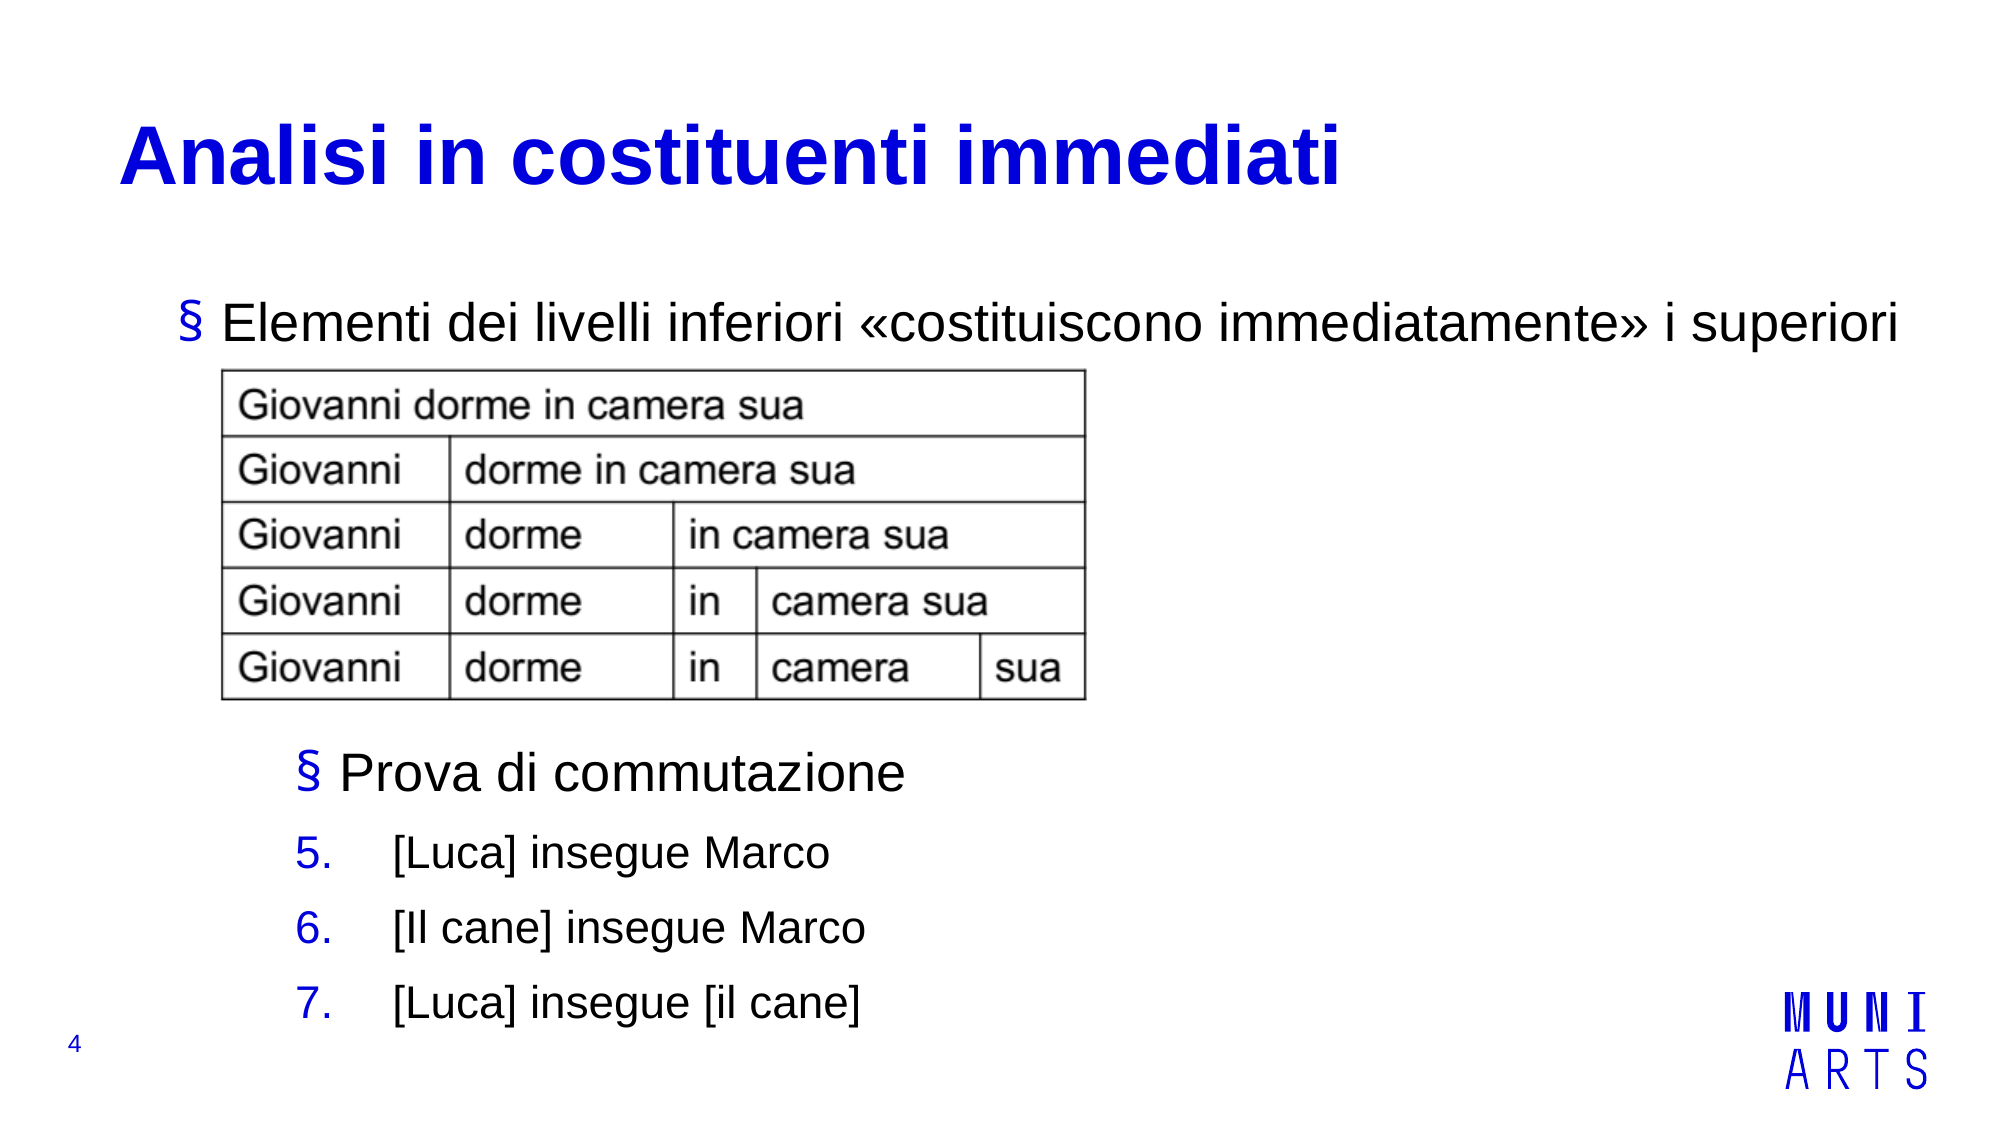

# Analisi in costituenti immediati
 Elementi dei livelli inferiori «costituiscono immediatamente» i superiori
 Prova di commutazione
 [Luca] insegue Marco
 [Il cane] insegue Marco
 [Luca] insegue [il cane]
4